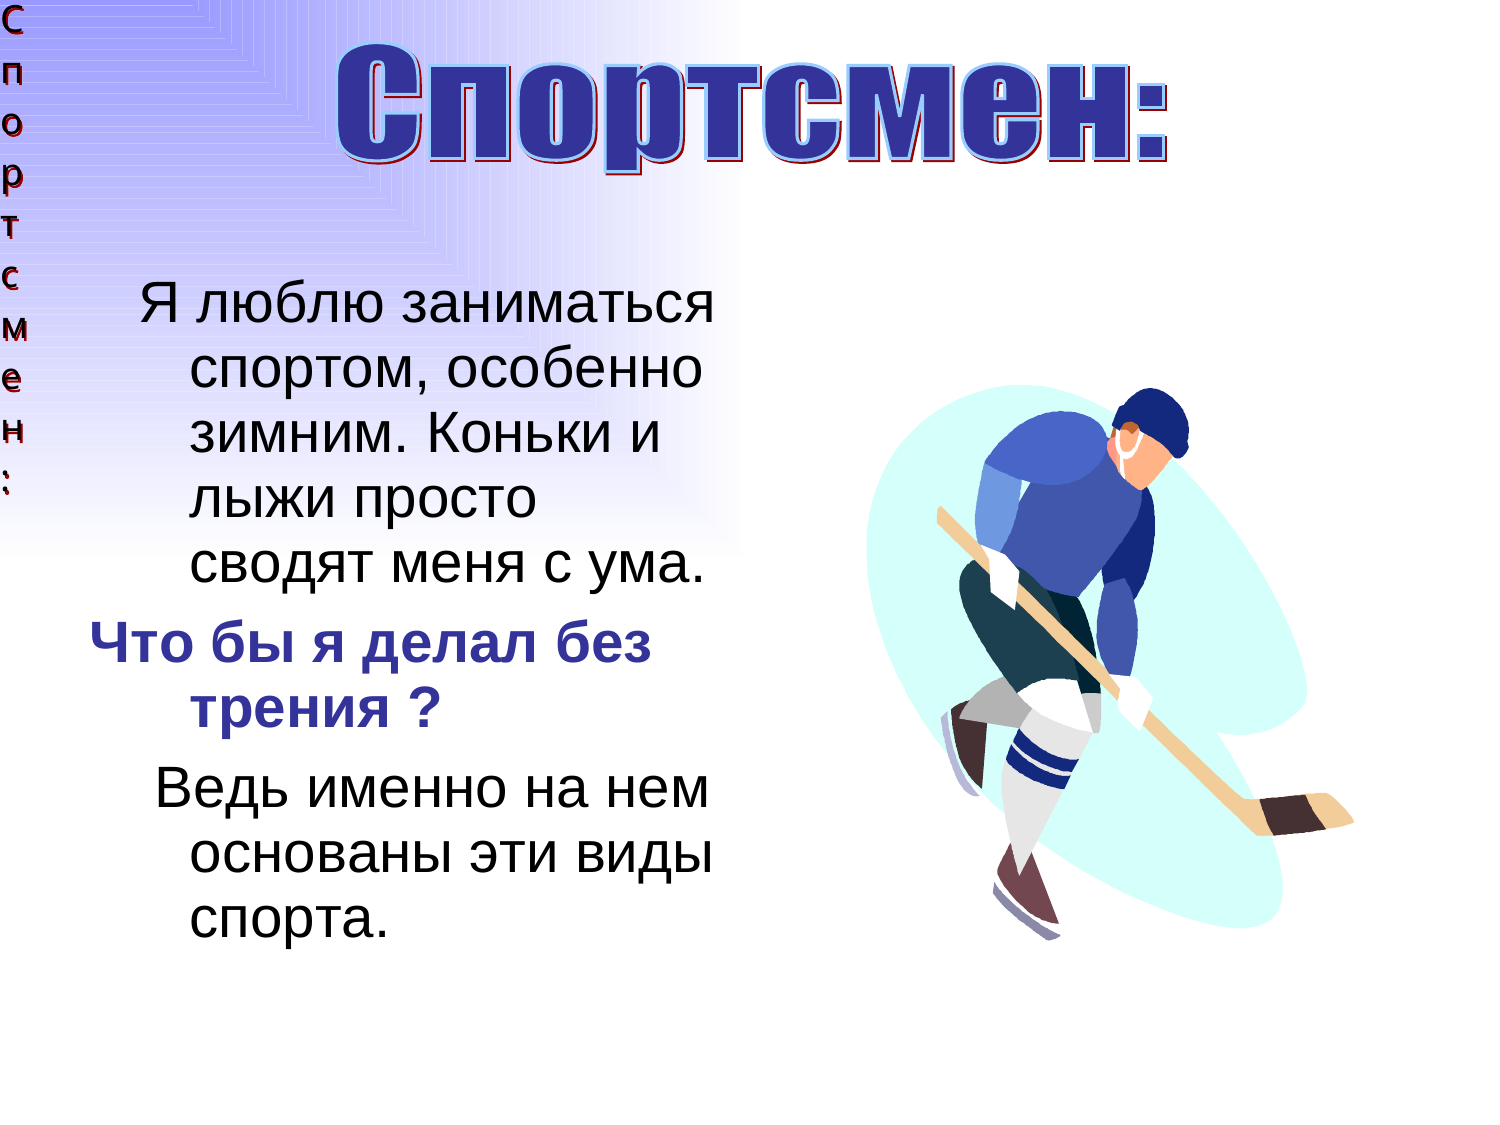

Спортсмен:
# Я люблю заниматься спортом, особенно зимним. Коньки и лыжи просто сводят меня с ума.
Что бы я делал без трения ?
 Ведь именно на нем основаны эти виды спорта.